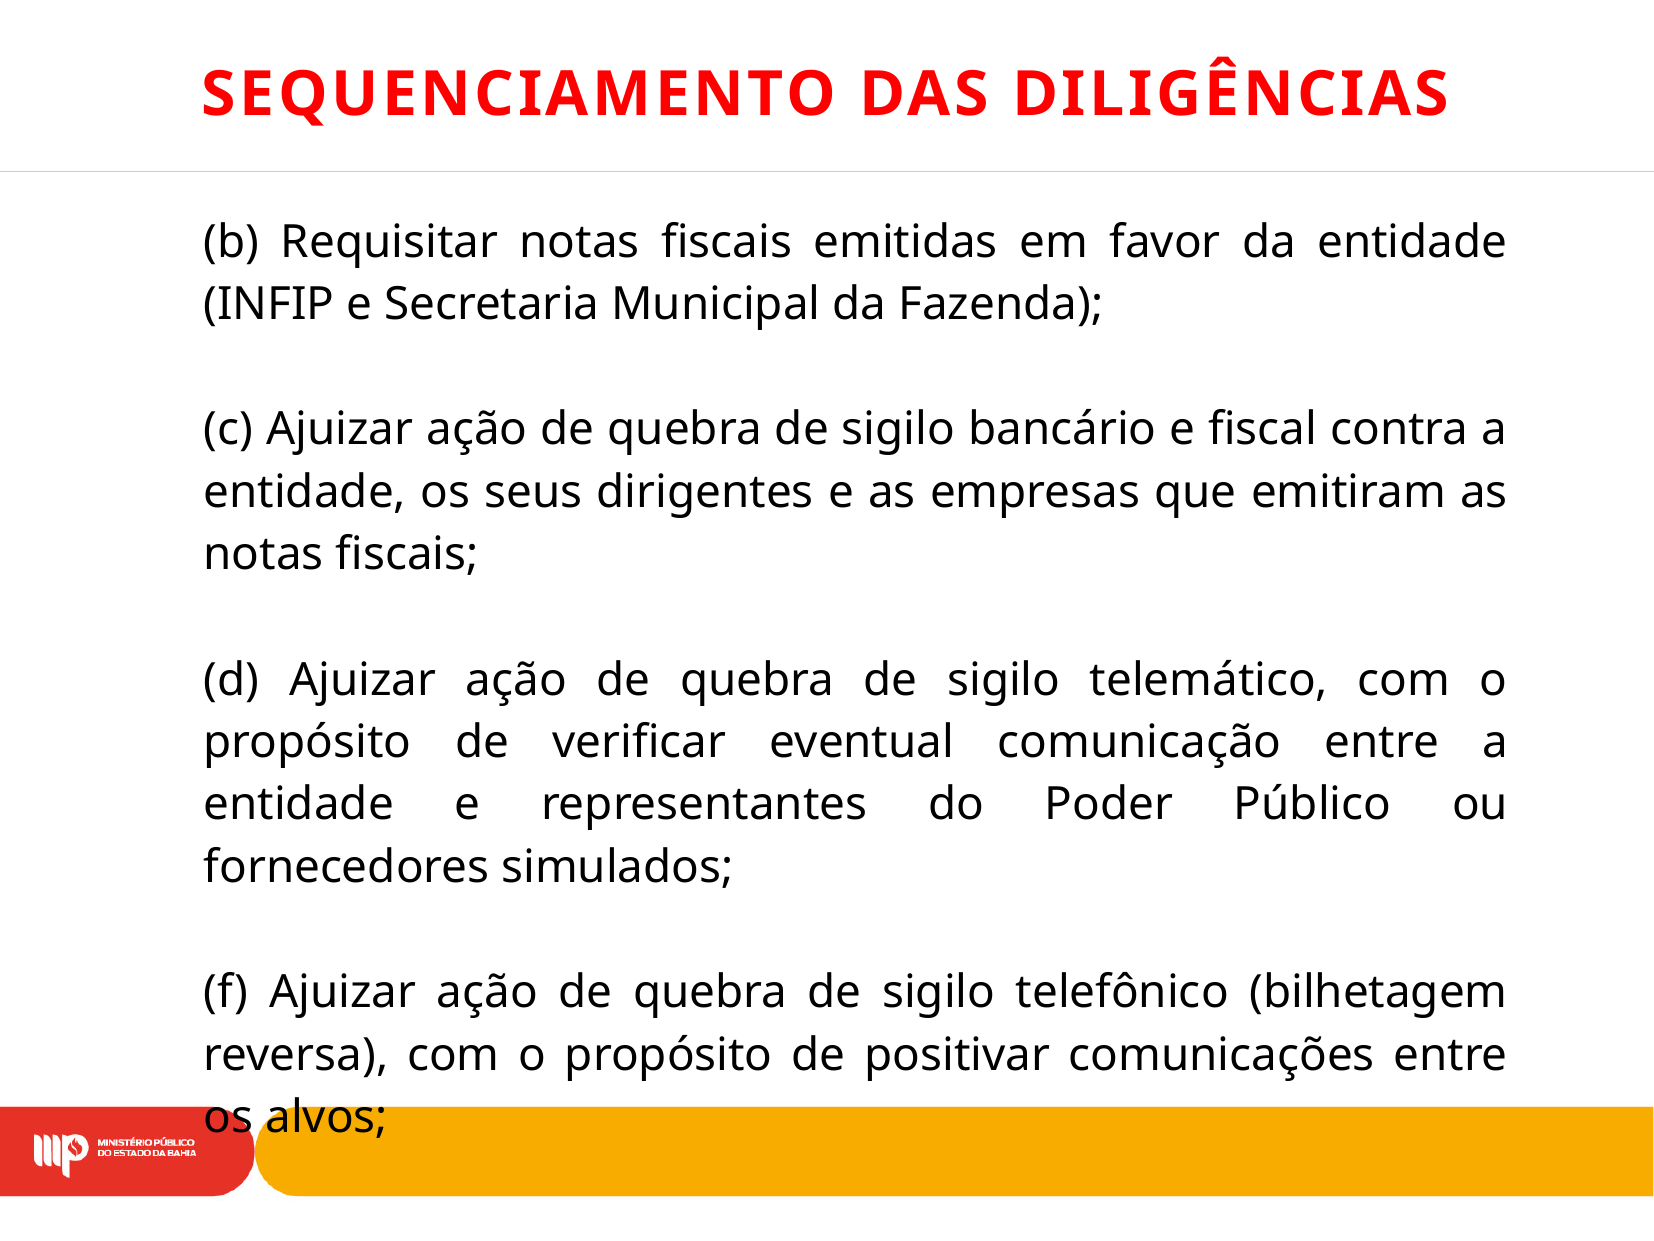

SEQUENCIAMENTO DAS DILIGÊNCIAS
(b) Requisitar notas fiscais emitidas em favor da entidade (INFIP e Secretaria Municipal da Fazenda);
(c) Ajuizar ação de quebra de sigilo bancário e fiscal contra a entidade, os seus dirigentes e as empresas que emitiram as notas fiscais;
(d) Ajuizar ação de quebra de sigilo telemático, com o propósito de verificar eventual comunicação entre a entidade e representantes do Poder Público ou fornecedores simulados;
(f) Ajuizar ação de quebra de sigilo telefônico (bilhetagem reversa), com o propósito de positivar comunicações entre os alvos;